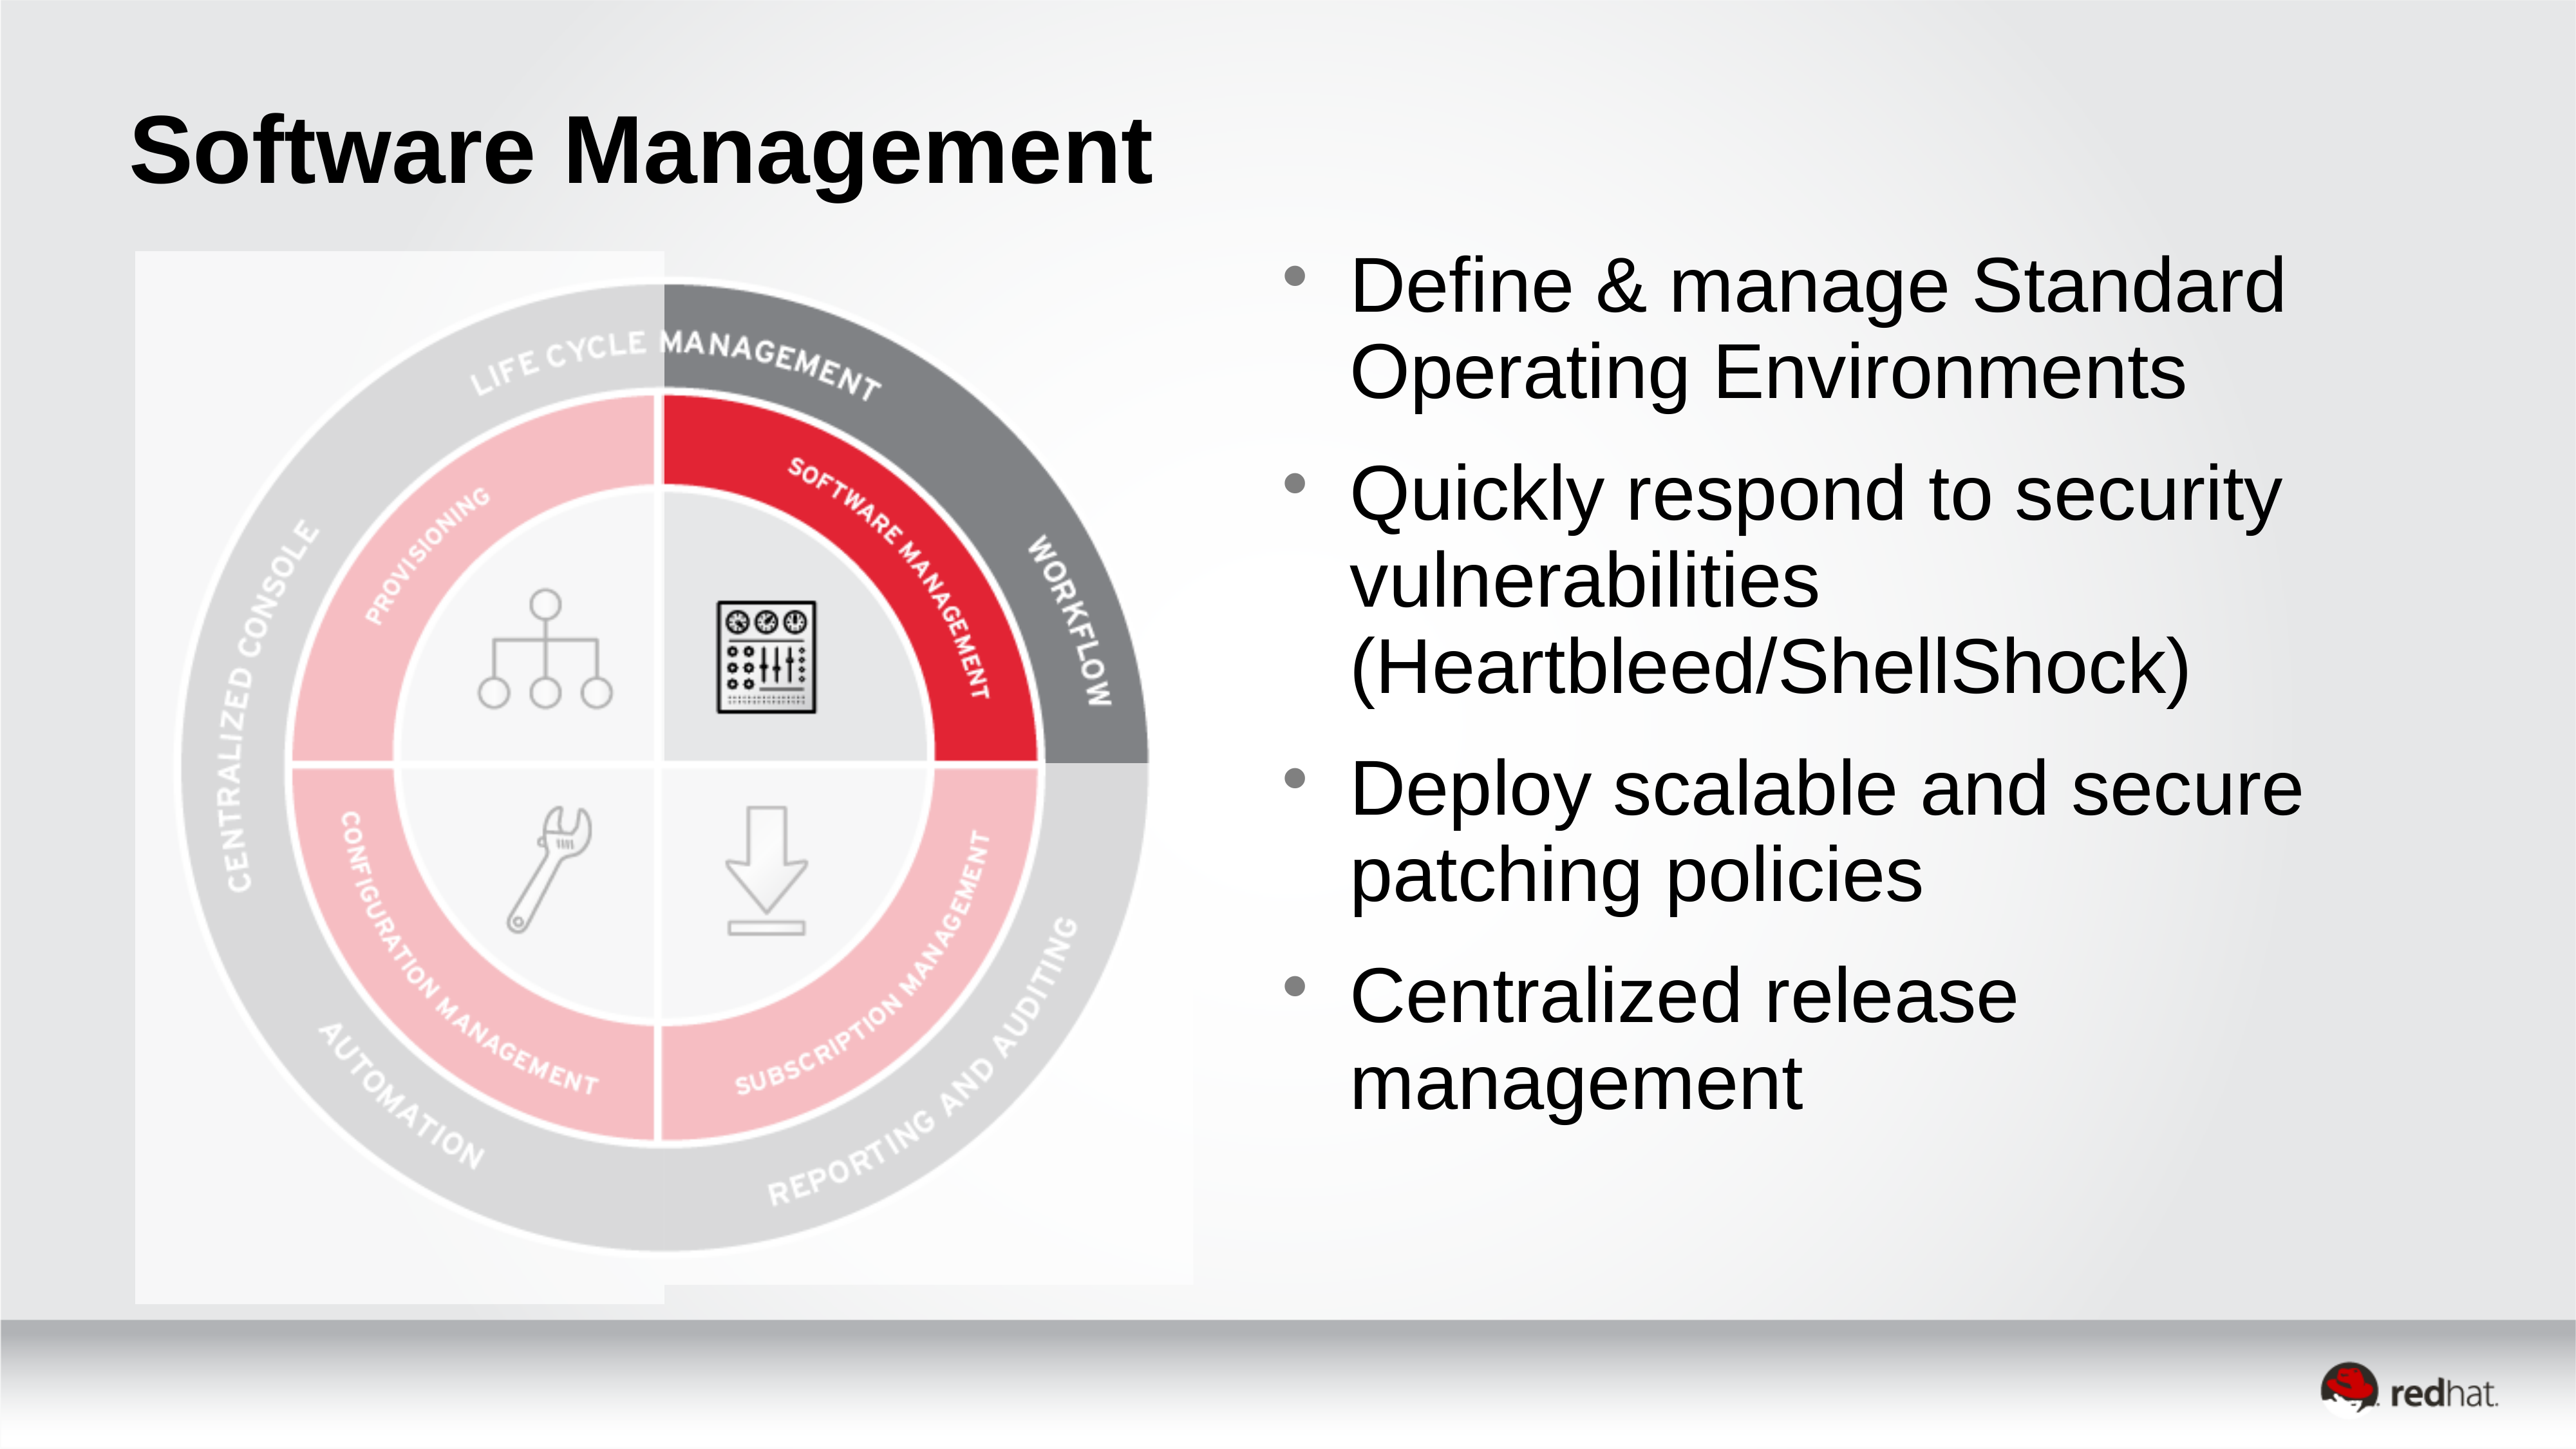

# Software Management
Define & manage Standard Operating Environments
Quickly respond to security vulnerabilities (Heartbleed/ShellShock)
Deploy scalable and secure patching policies
Centralized release management